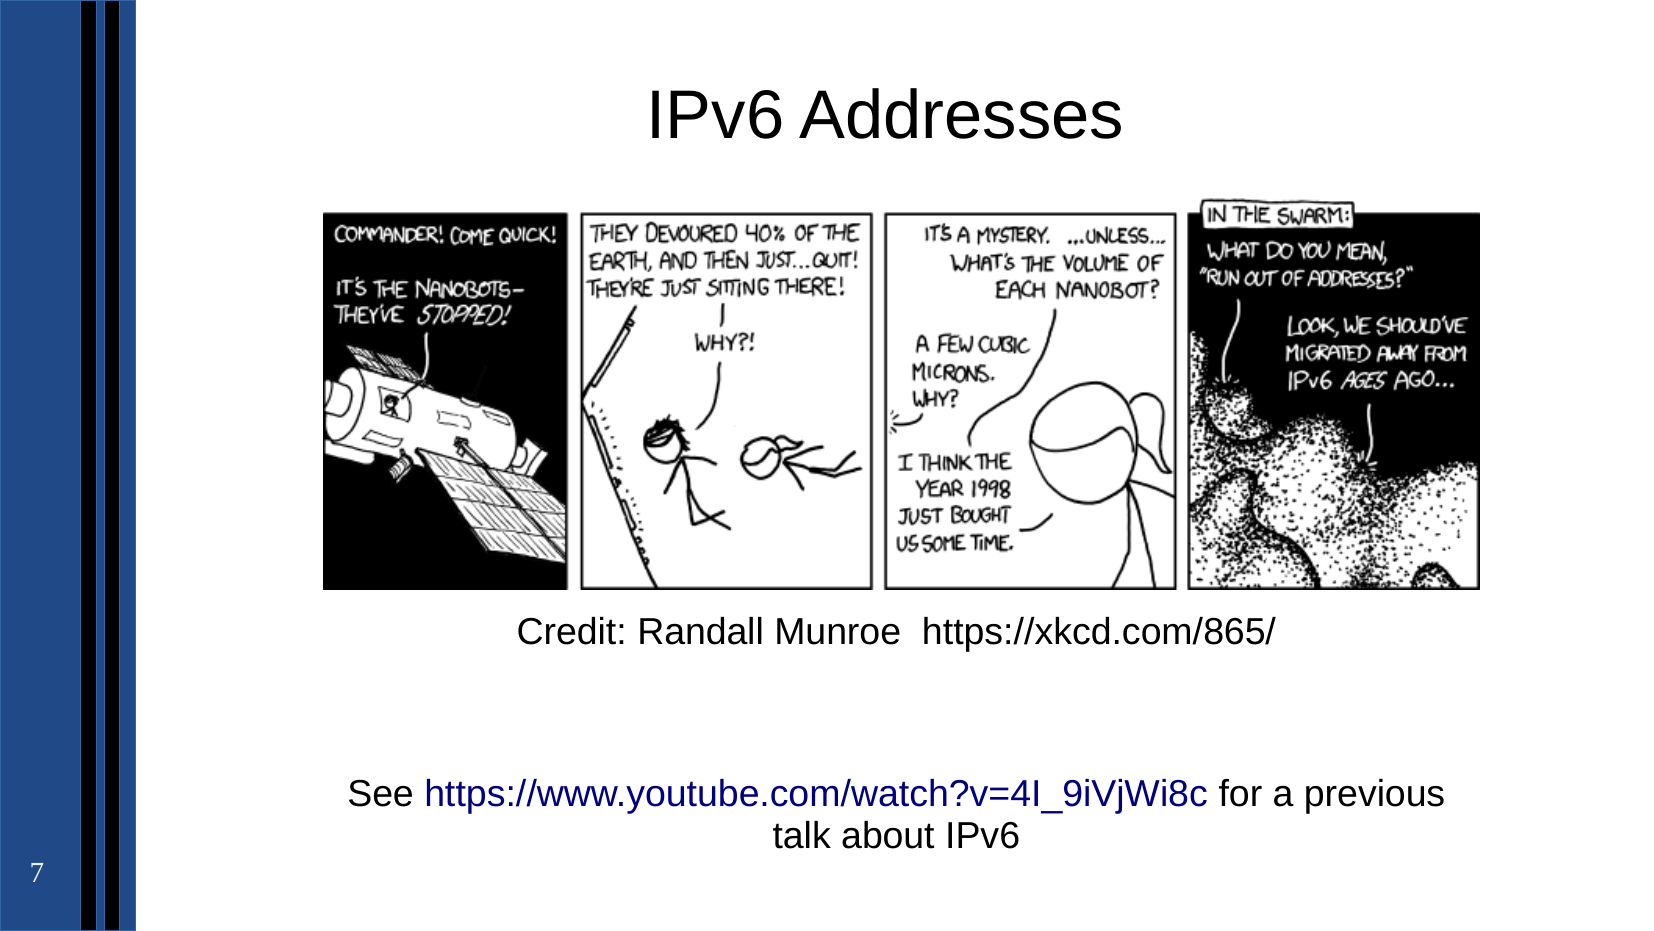

# IPv6 Addresses
Credit: Randall Munroe https://xkcd.com/865/
See https://www.youtube.com/watch?v=4I_9iVjWi8c for a previous talk about IPv6
7